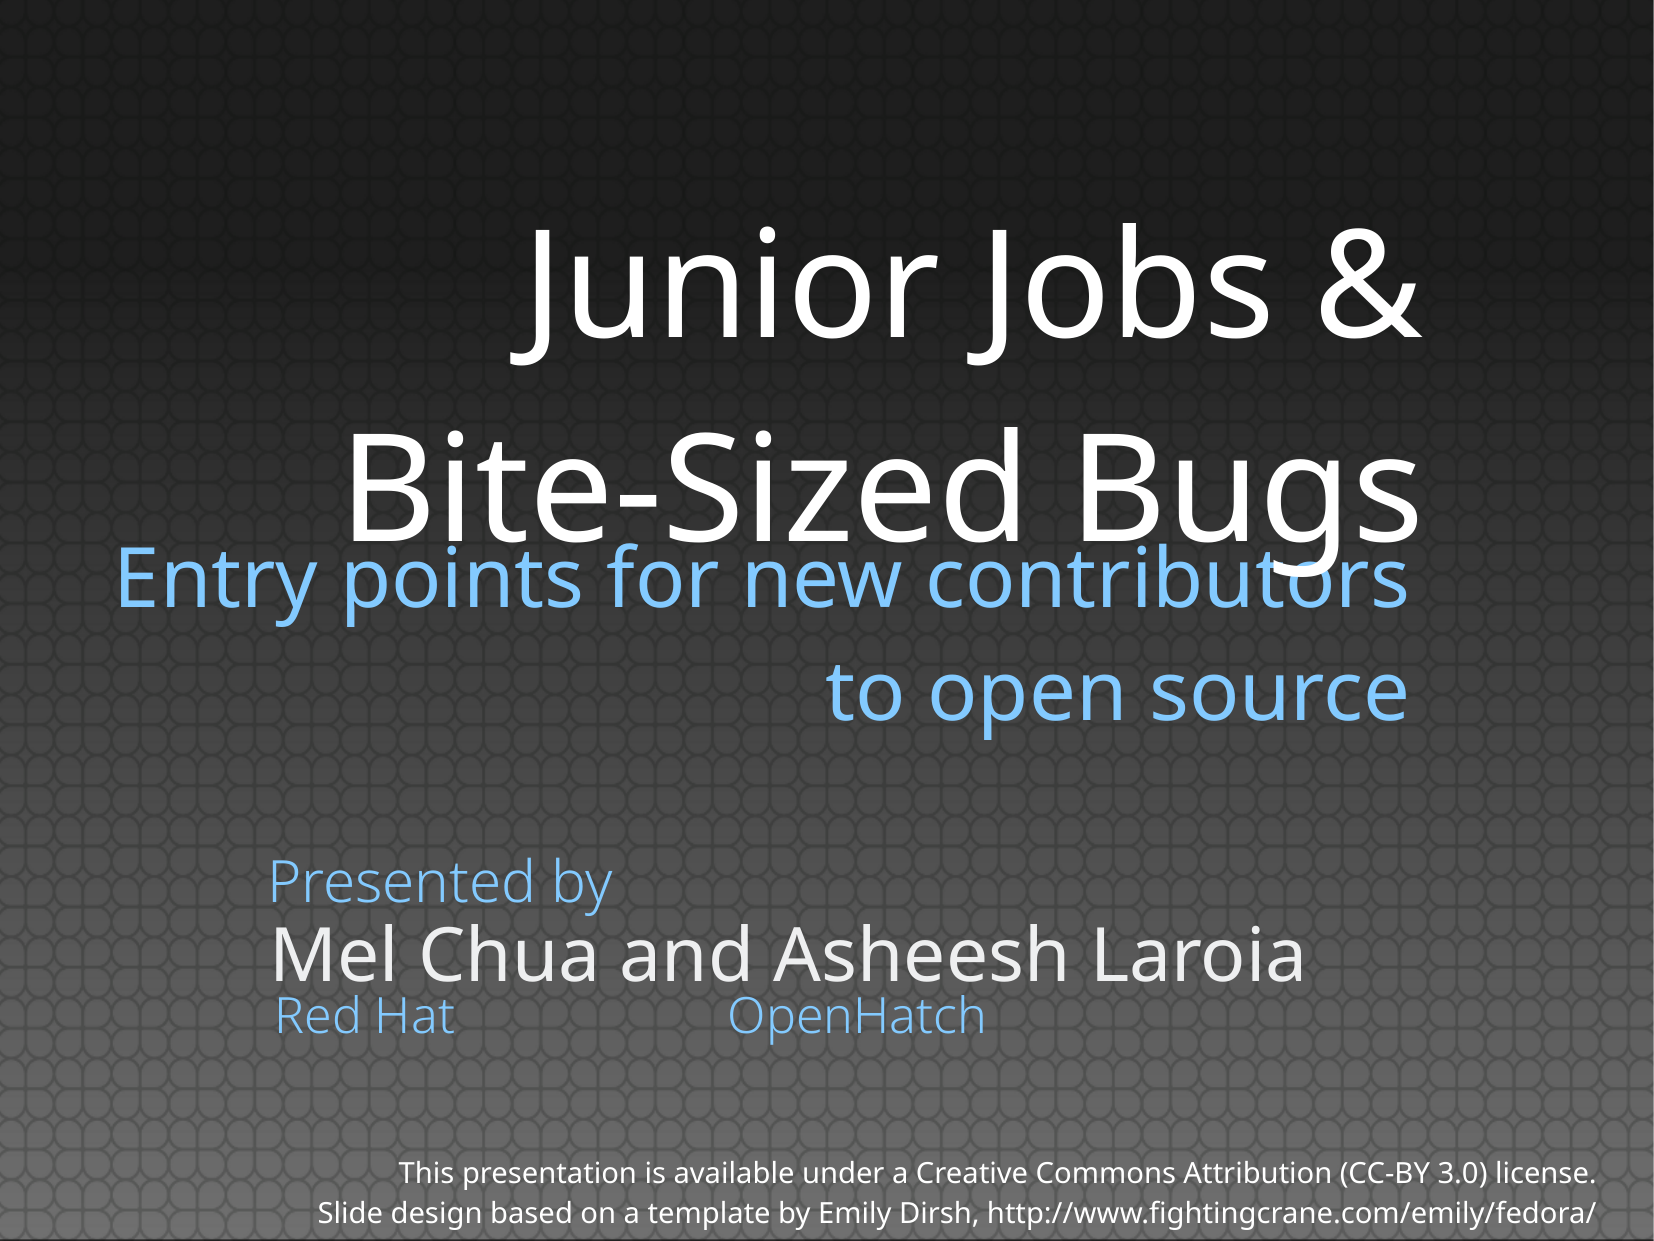

Junior Jobs &
Bite-Sized Bugs
# Entry points for new contributors to open source
Presented by
Mel Chua and Asheesh Laroia
Red Hat OpenHatch
This presentation is available under a Creative Commons Attribution (CC-BY 3.0) license.
Slide design based on a template by Emily Dirsh, http://www.fightingcrane.com/emily/fedora/